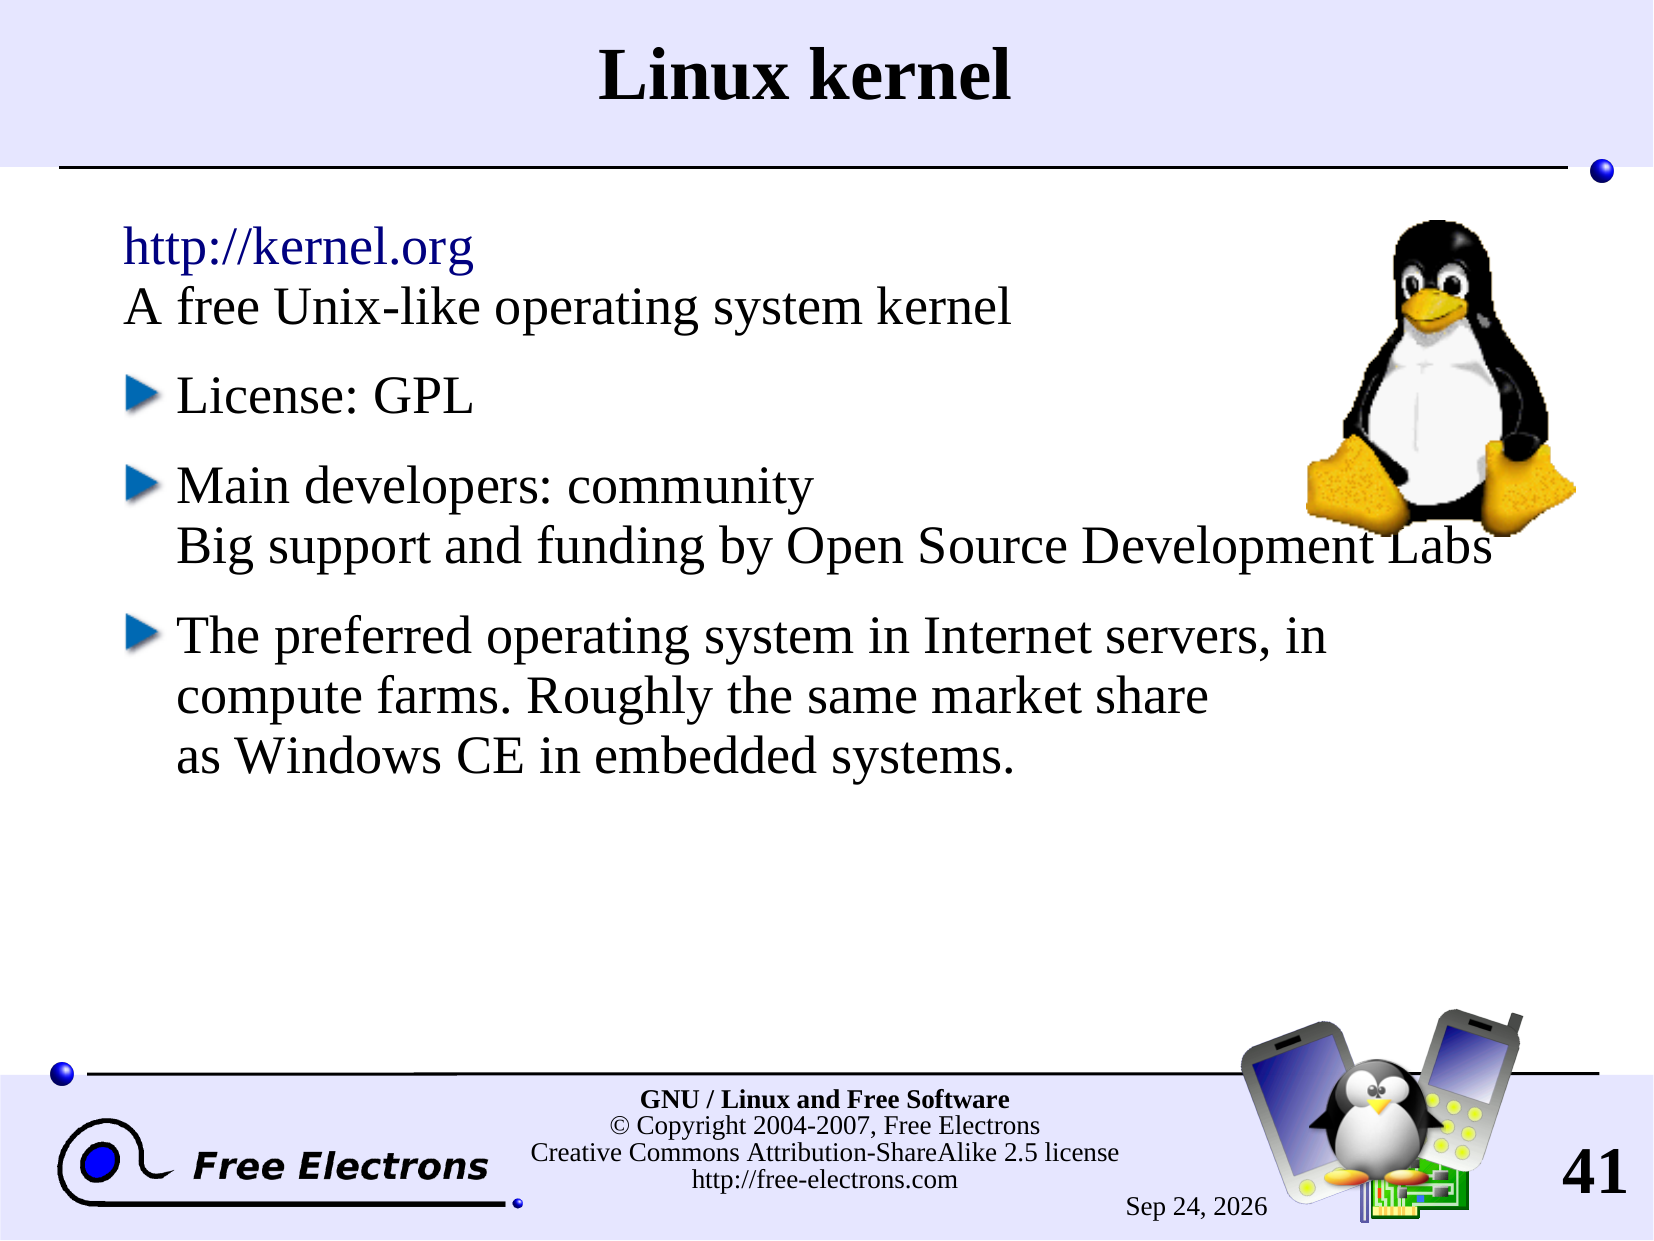

# Linux kernel
http://kernel.org
A free Unix-like operating system kernel
License: GPL
Main developers: community
Big support and funding by Open Source Development Labs
The preferred operating system in Internet servers, in compute farms. Roughly the same market share
as Windows CE in embedded systems.